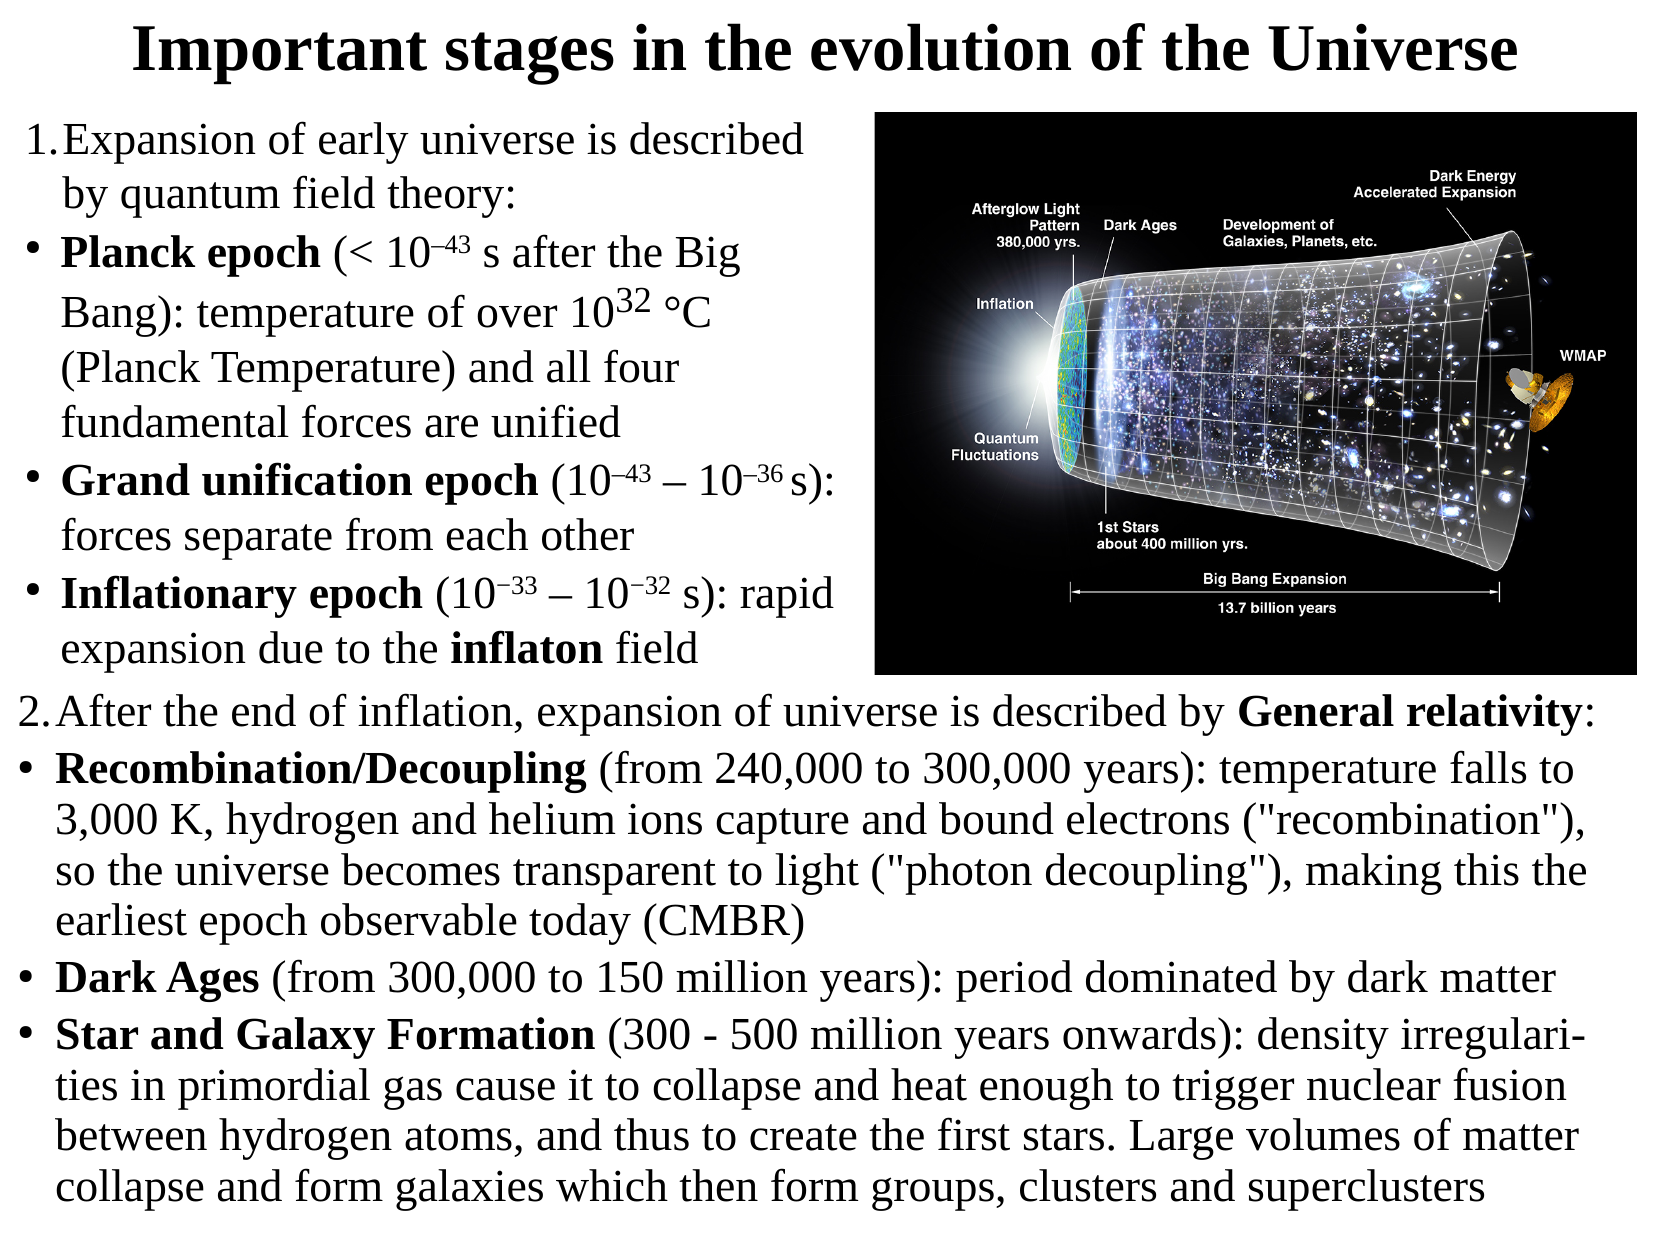

Important stages in the evolution of the Universe
# Expansion of early universe is described by quantum field theory:
Planck epoch (< 10–43 s after the Big Bang): temperature of over 1032 °C (Planck Temperature) and all four fundamental forces are unified
Grand unification epoch (10–43 – 10–36 s): forces separate from each other
Inflationary epoch (10−33 – 10−32 s): rapid expansion due to the inflaton field
After the end of inflation, expansion of universe is described by General relativity:
Recombination/Decoupling (from 240,000 to 300,000 years): temperature falls to 3,000 K, hydrogen and helium ions capture and bound electrons ("recombination"), so the universe becomes transparent to light ("photon decoupling"), making this the earliest epoch observable today (CMBR)
Dark Ages (from 300,000 to 150 million years): period dominated by dark matter
Star and Galaxy Formation (300 - 500 million years onwards): density irregulari-ties in primordial gas cause it to collapse and heat enough to trigger nuclear fusion between hydrogen atoms, and thus to create the first stars. Large volumes of matter collapse and form galaxies which then form groups, clusters and superclusters